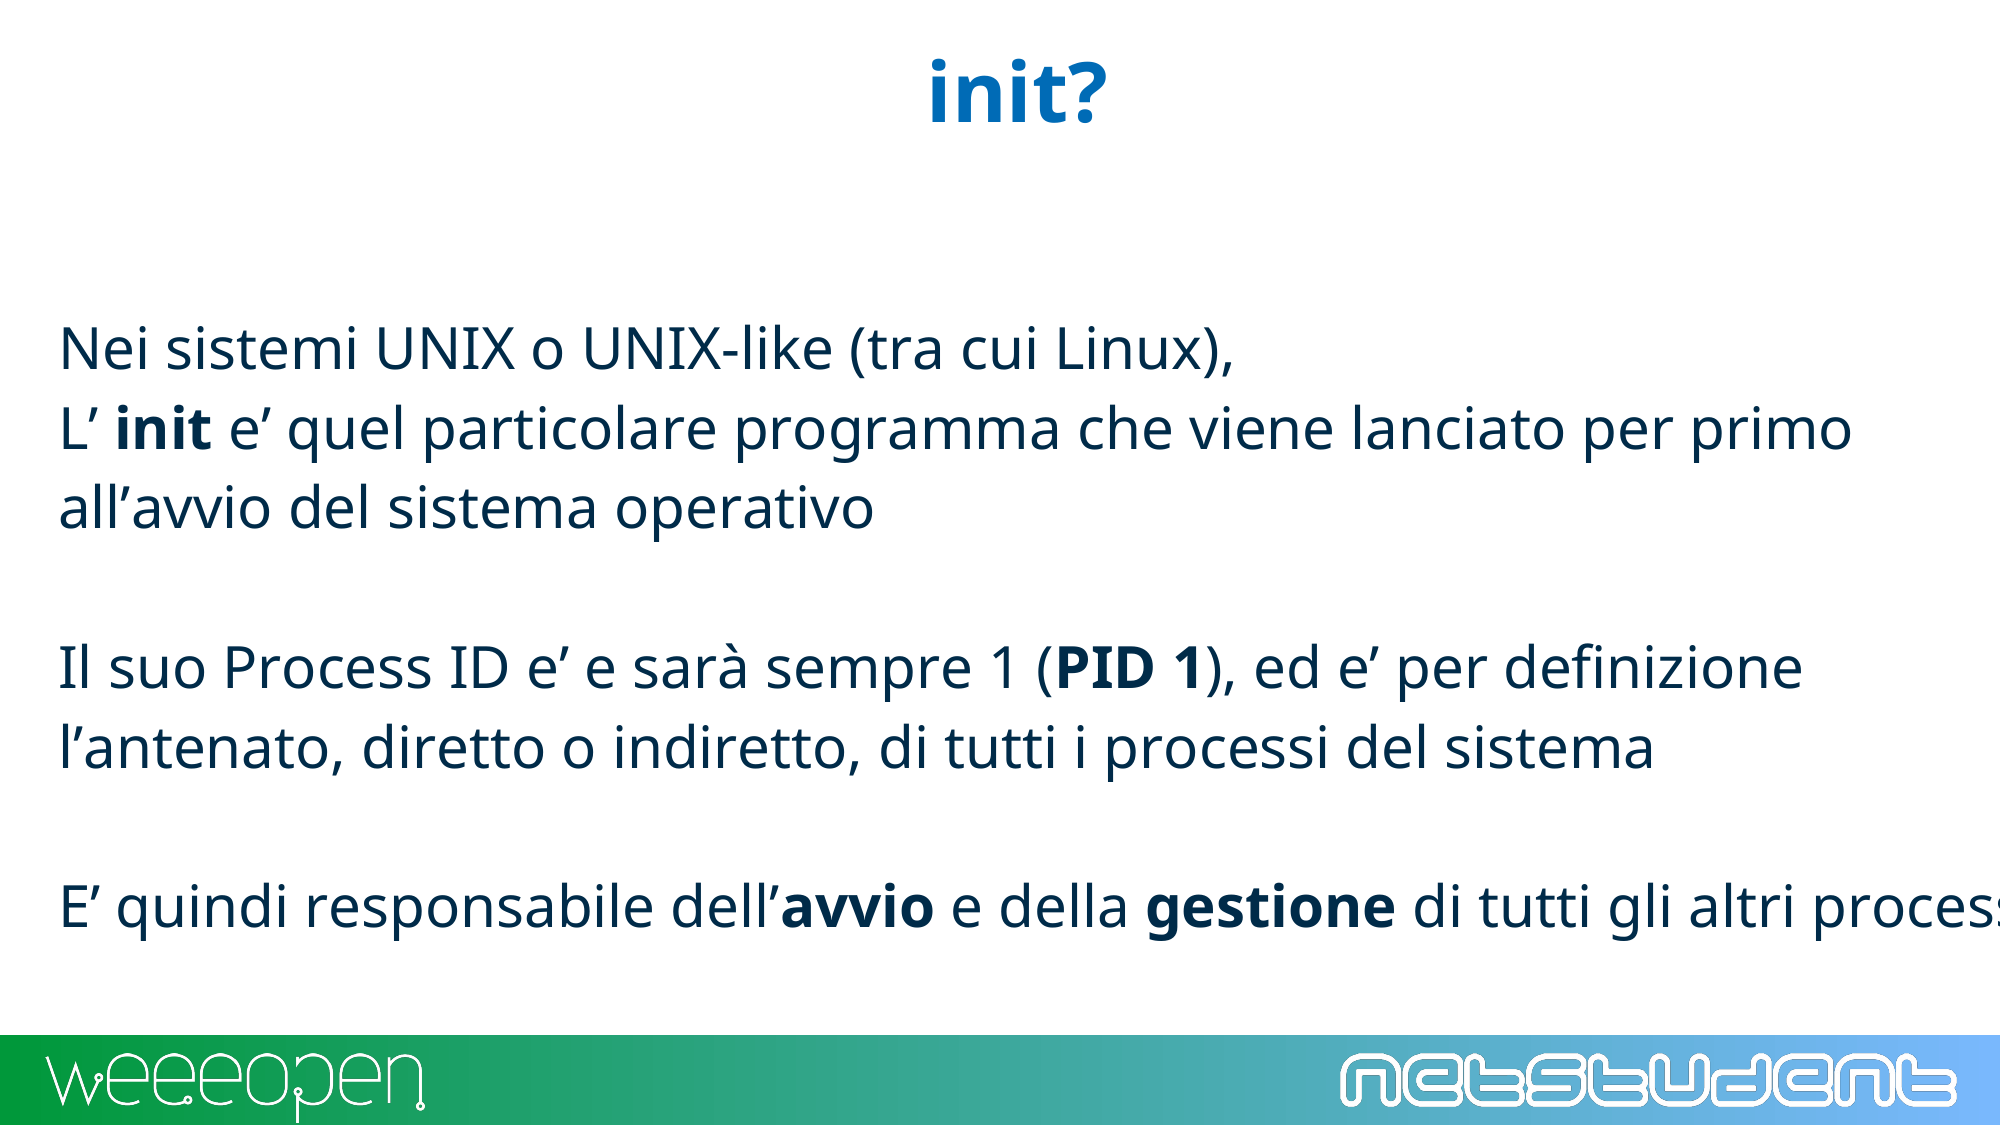

init?
Nei sistemi UNIX o UNIX-like (tra cui Linux),
L’ init e’ quel particolare programma che viene lanciato per primo
all’avvio del sistema operativo
Il suo Process ID e’ e sarà sempre 1 (PID 1), ed e’ per definizione
l’antenato, diretto o indiretto, di tutti i processi del sistema
E’ quindi responsabile dell’avvio e della gestione di tutti gli altri processi